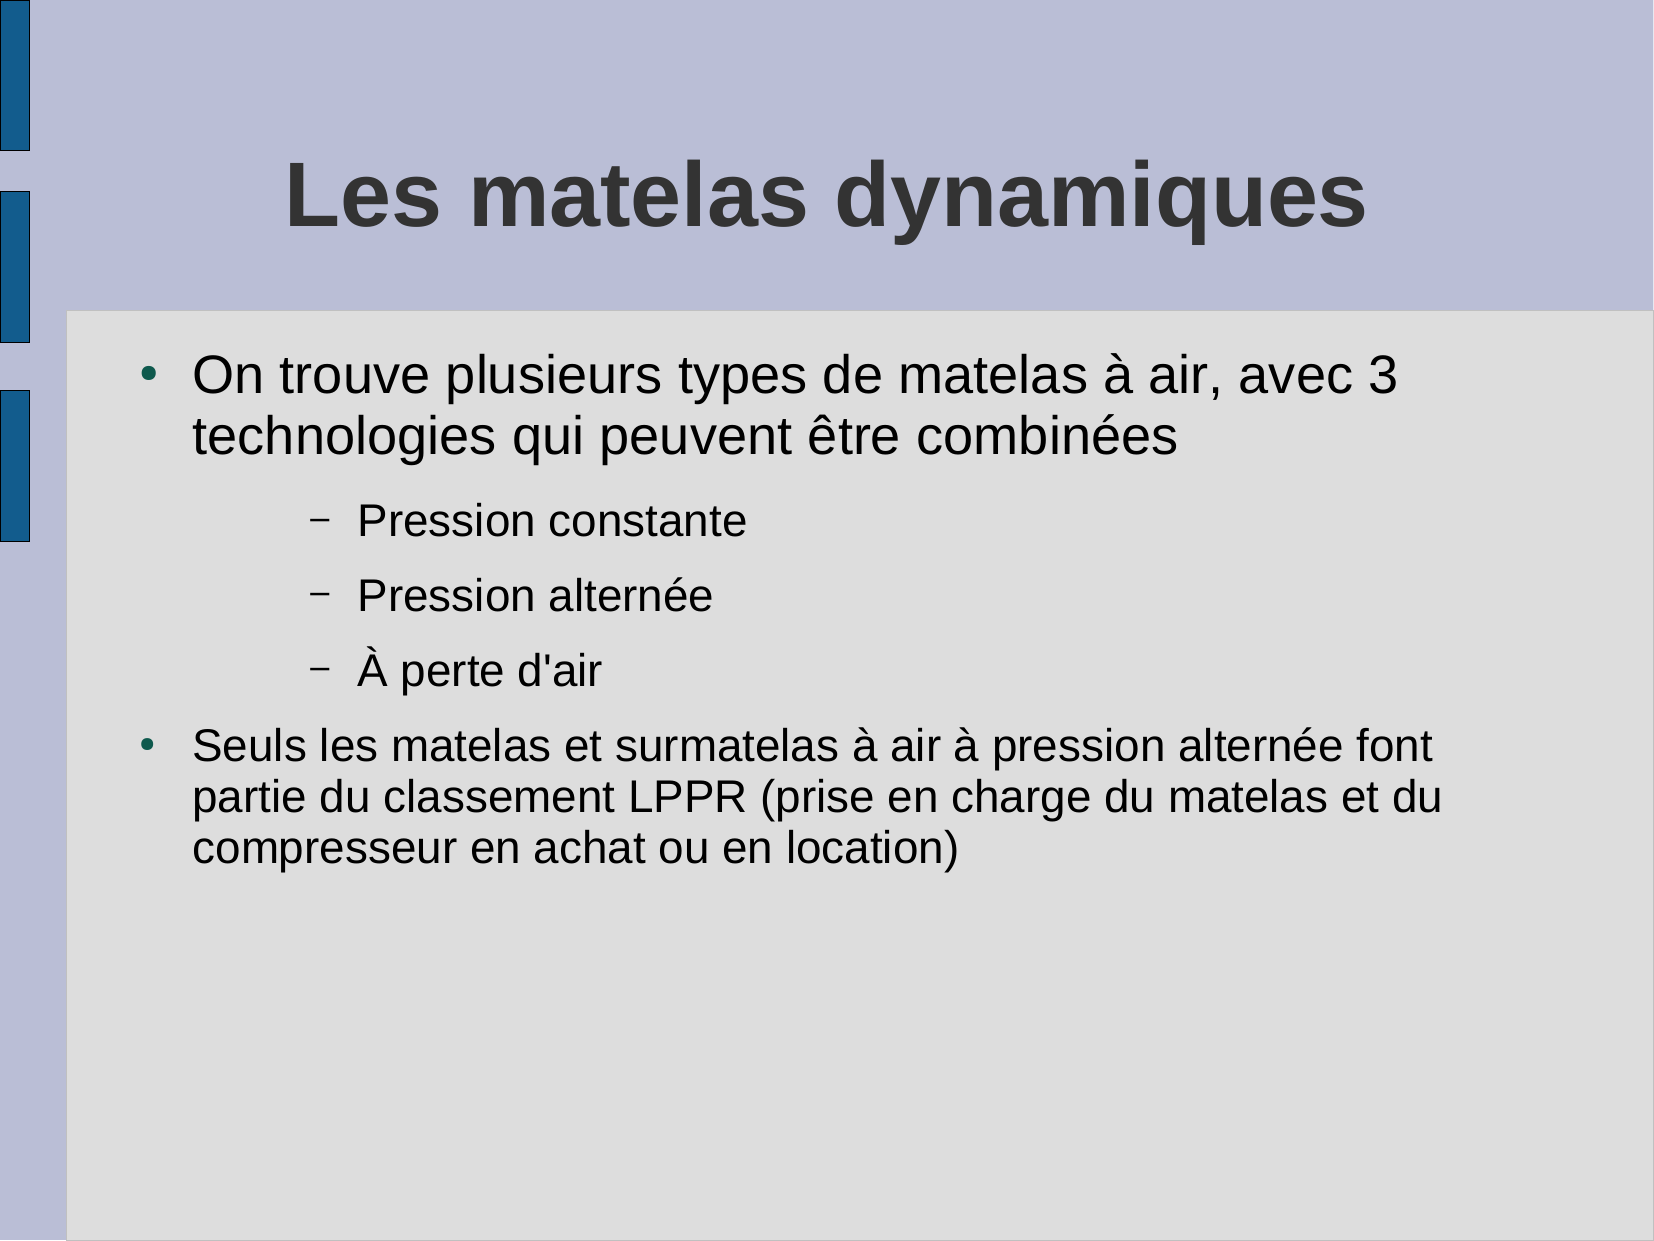

# Les matelas dynamiques
On trouve plusieurs types de matelas à air, avec 3 technologies qui peuvent être combinées
Pression constante
Pression alternée
À perte d'air
Seuls les matelas et surmatelas à air à pression alternée font partie du classement LPPR (prise en charge du matelas et du compresseur en achat ou en location)